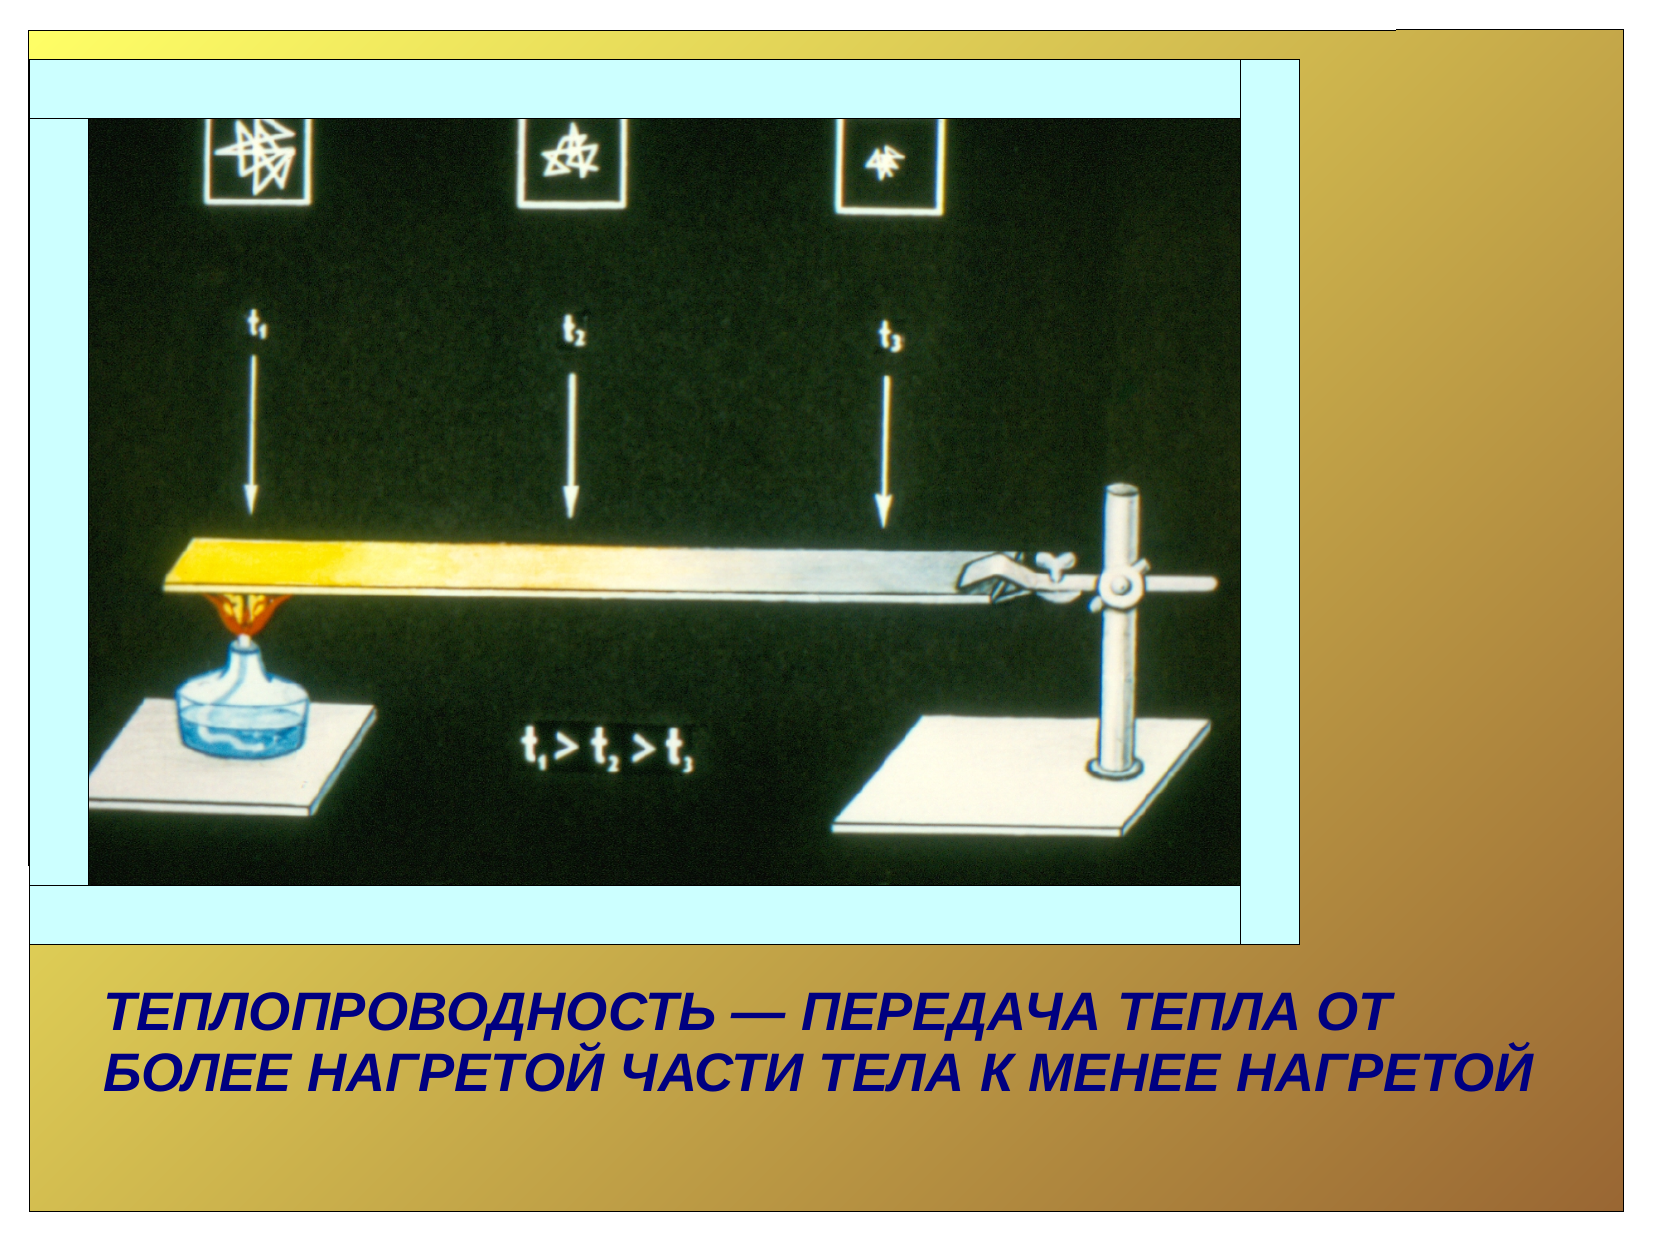

ТЕПЛОПРОВОДНОСТЬ — ПЕРЕДАЧА ТЕПЛА ОТ
БОЛЕЕ НАГРЕТОЙ ЧАСТИ ТЕЛА К МЕНЕЕ НАГРЕТОЙ